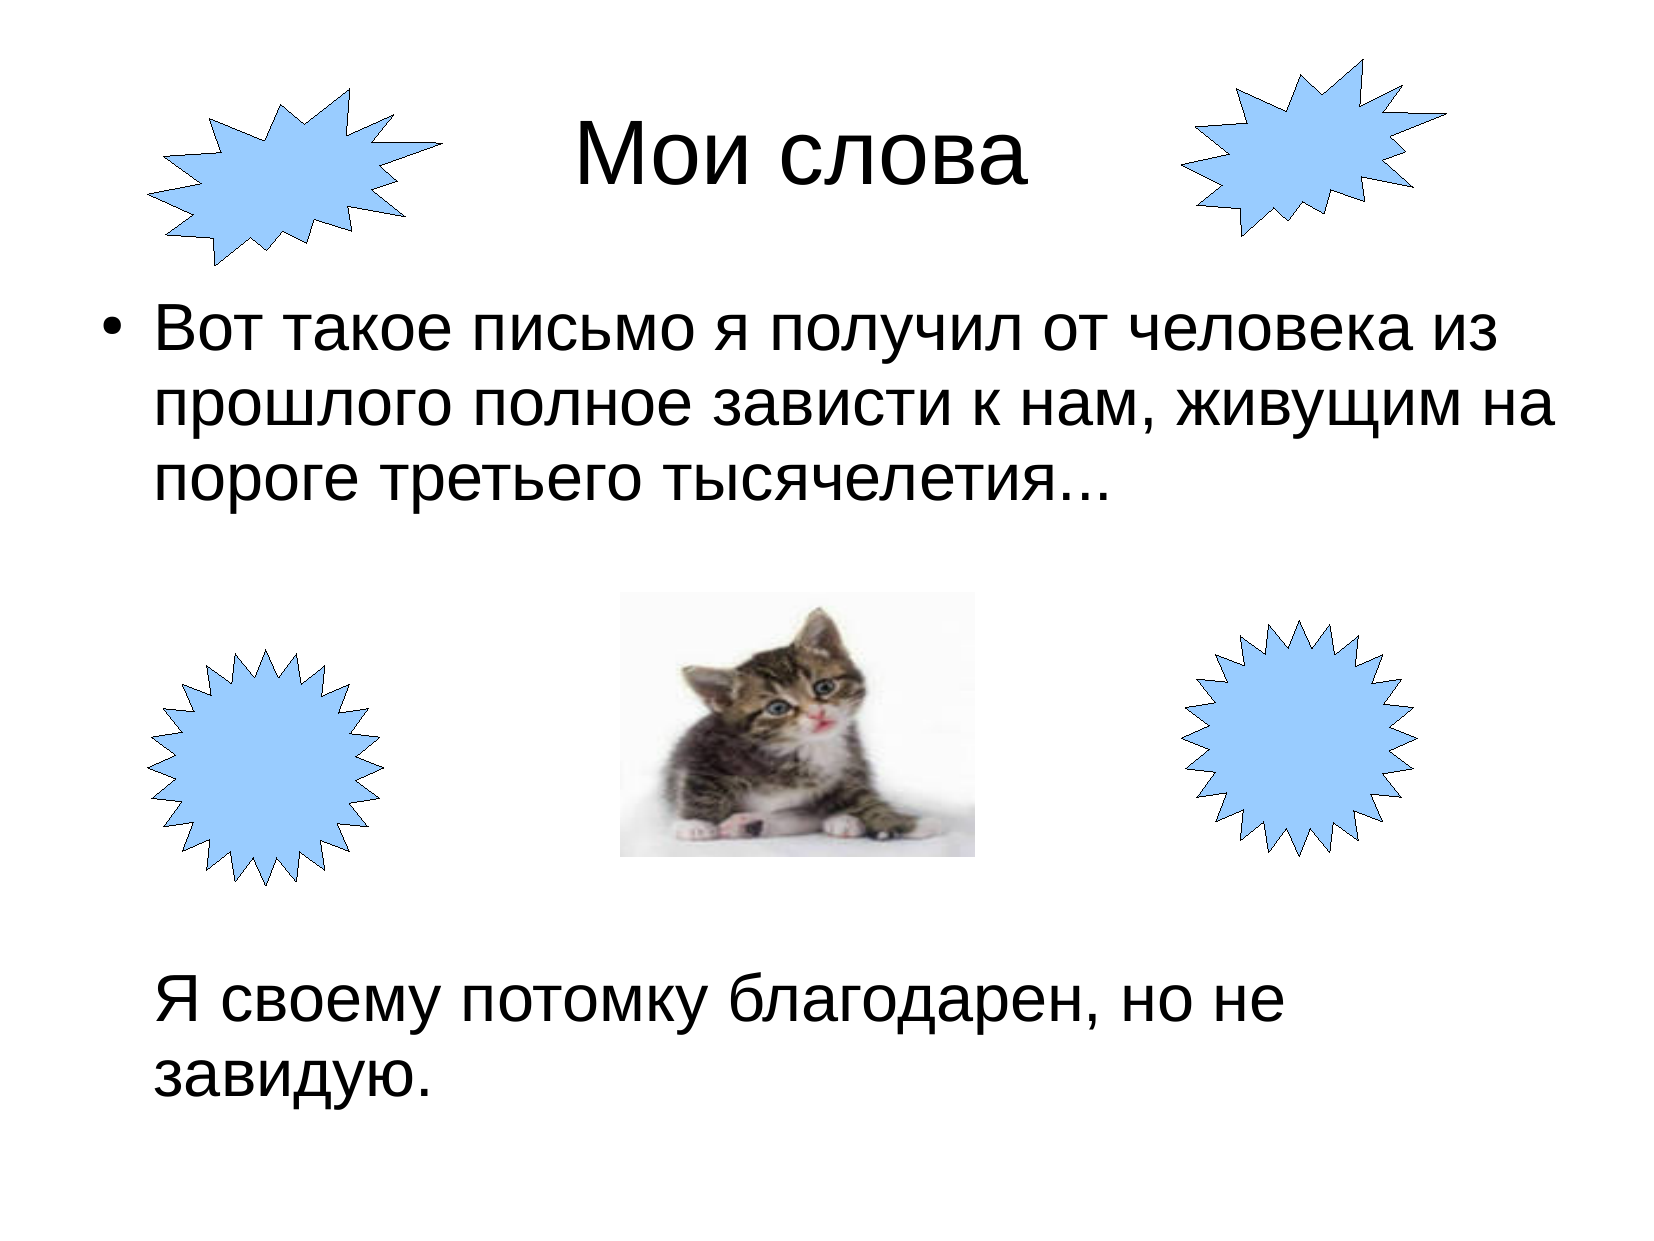

# Мои слова
Вот такое письмо я получил от человека из прошлого полное зависти к нам, живущим на пороге третьего тысячелетия...
Я своему потомку благодарен, но не завидую.